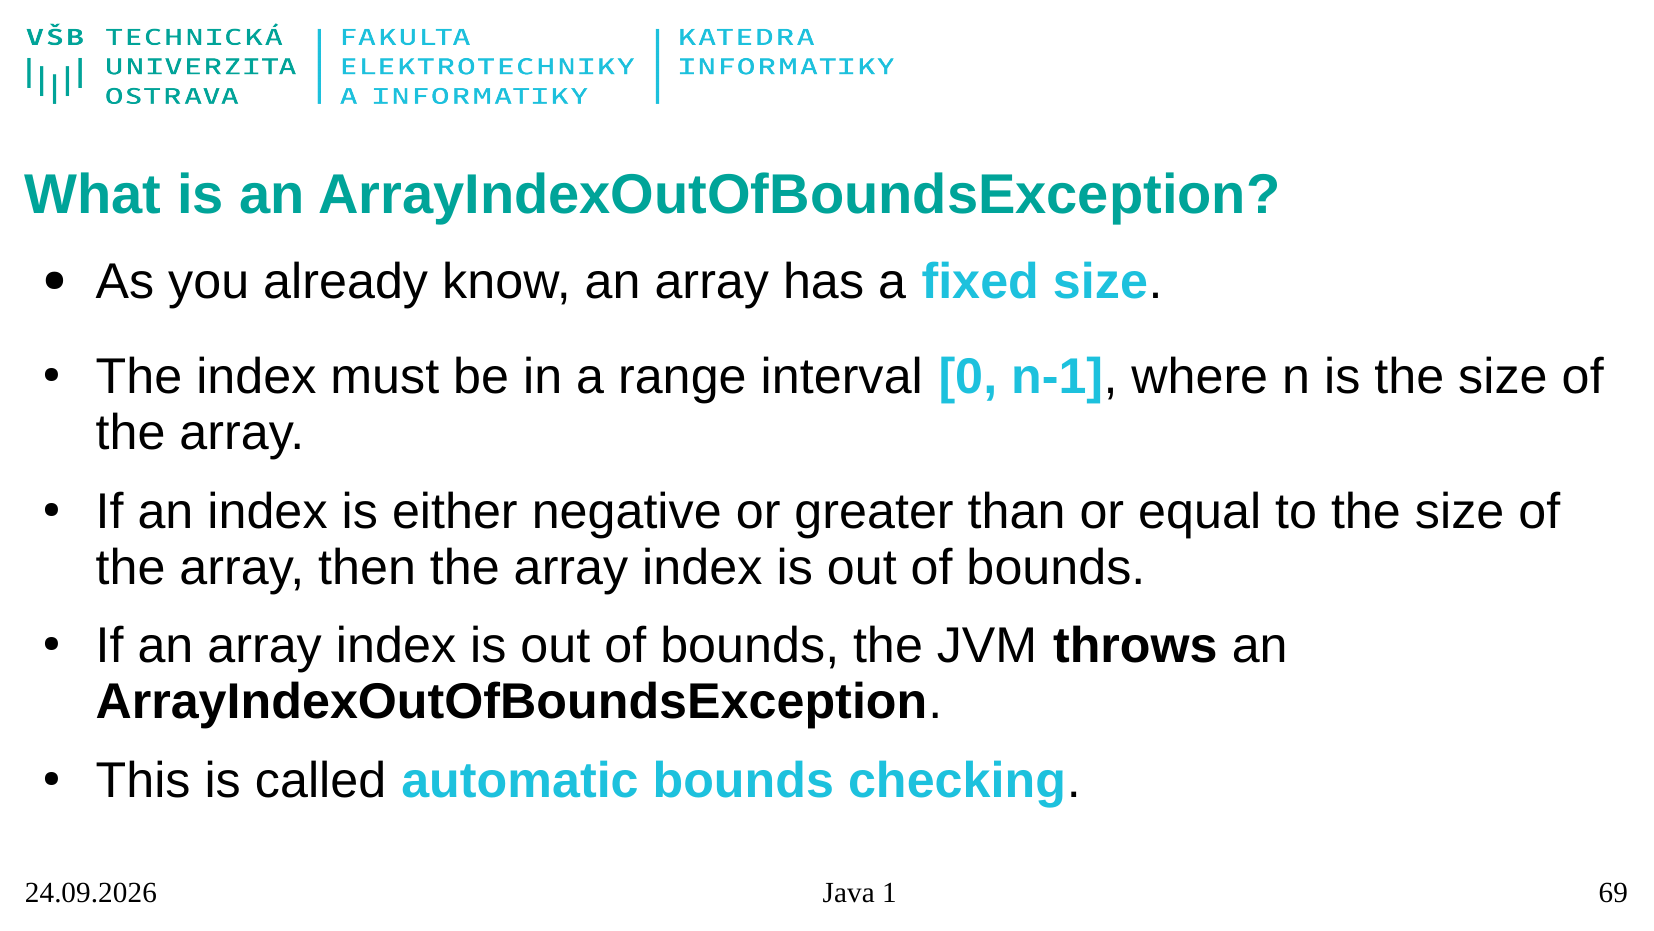

# What is an ArrayIndexOutOfBoundsException?
﻿As you already know, an array has a fixed size.
The index must be in a range interval [0, n-1], where n is the size of the array.
If an index is either negative or greater than or equal to the size of the array, then the array index is out of bounds.
If an array index is out of bounds, the JVM throws an ArrayIndexOutOfBoundsException.
This is called automatic bounds checking.
Java 1
69